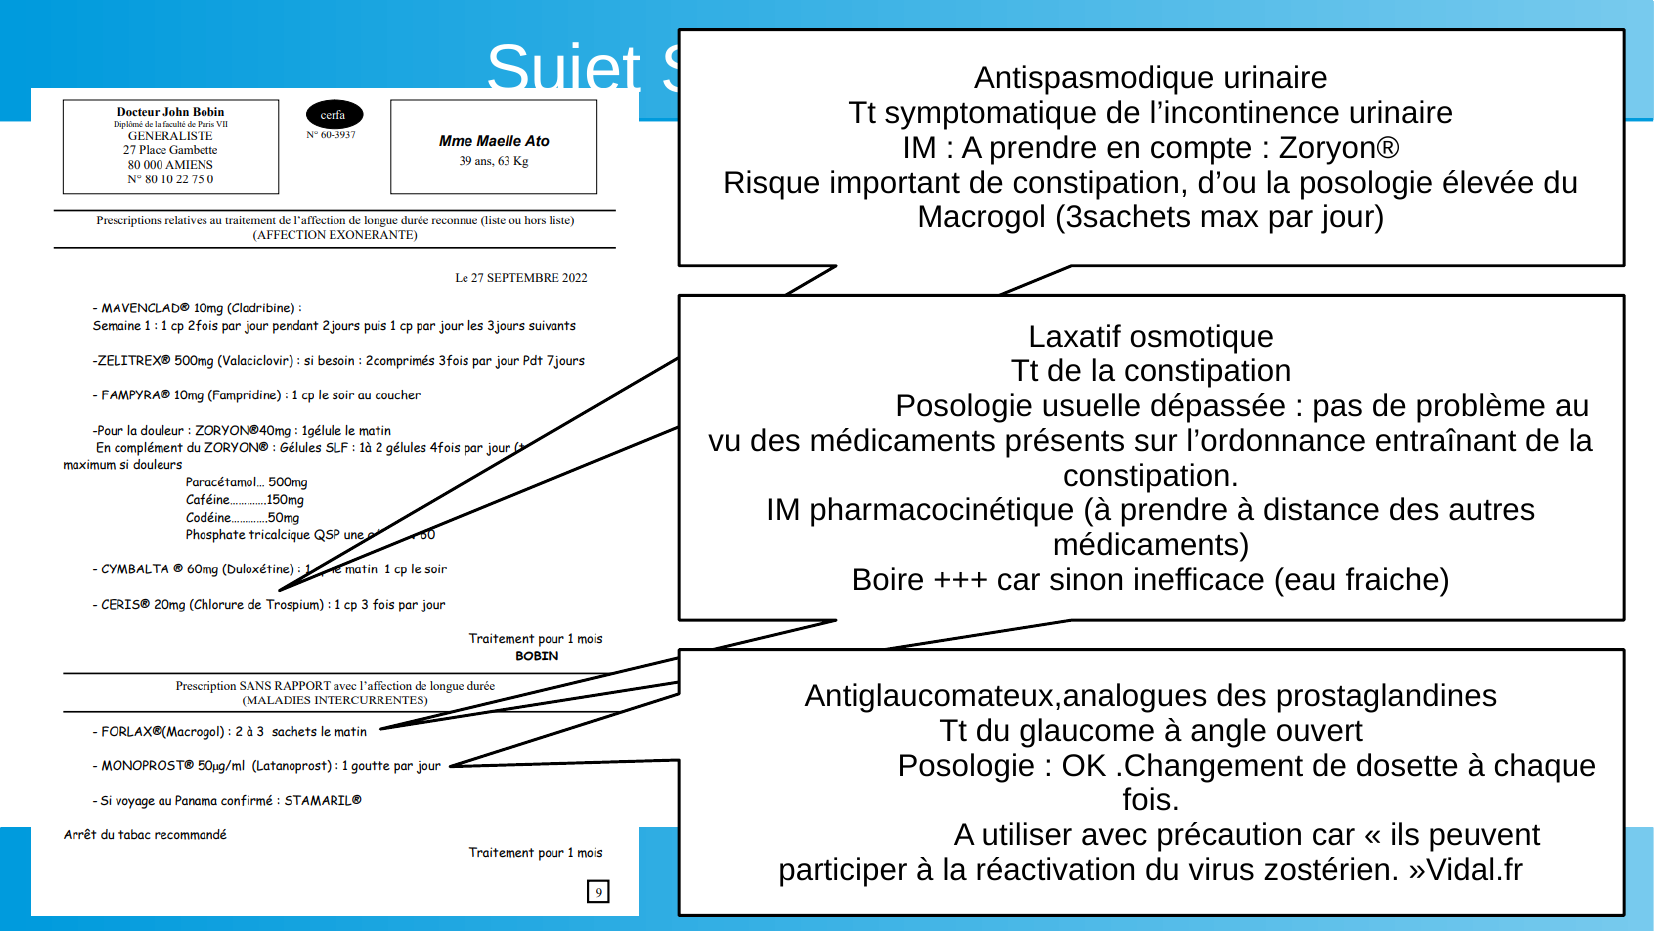

# Sujet Septembre 2022
Antispasmodique urinaire
Tt symptomatique de l’incontinence urinaire
IM : A prendre en compte : Zoryon®
Risque important de constipation, d’ou la posologie élevée du Macrogol (3sachets max par jour)
Laxatif osmotique
Tt de la constipation
 Posologie usuelle dépassée : pas de problème au vu des médicaments présents sur l’ordonnance entraînant de la constipation.
IM pharmacocinétique (à prendre à distance des autres médicaments)
Boire +++ car sinon inefficace (eau fraiche)
Antiglaucomateux,analogues des prostaglandines
Tt du glaucome à angle ouvert
 Posologie : OK .Changement de dosette à chaque fois.
 A utiliser avec précaution car « ils peuvent participer à la réactivation du virus zostérien. »Vidal.fr
44